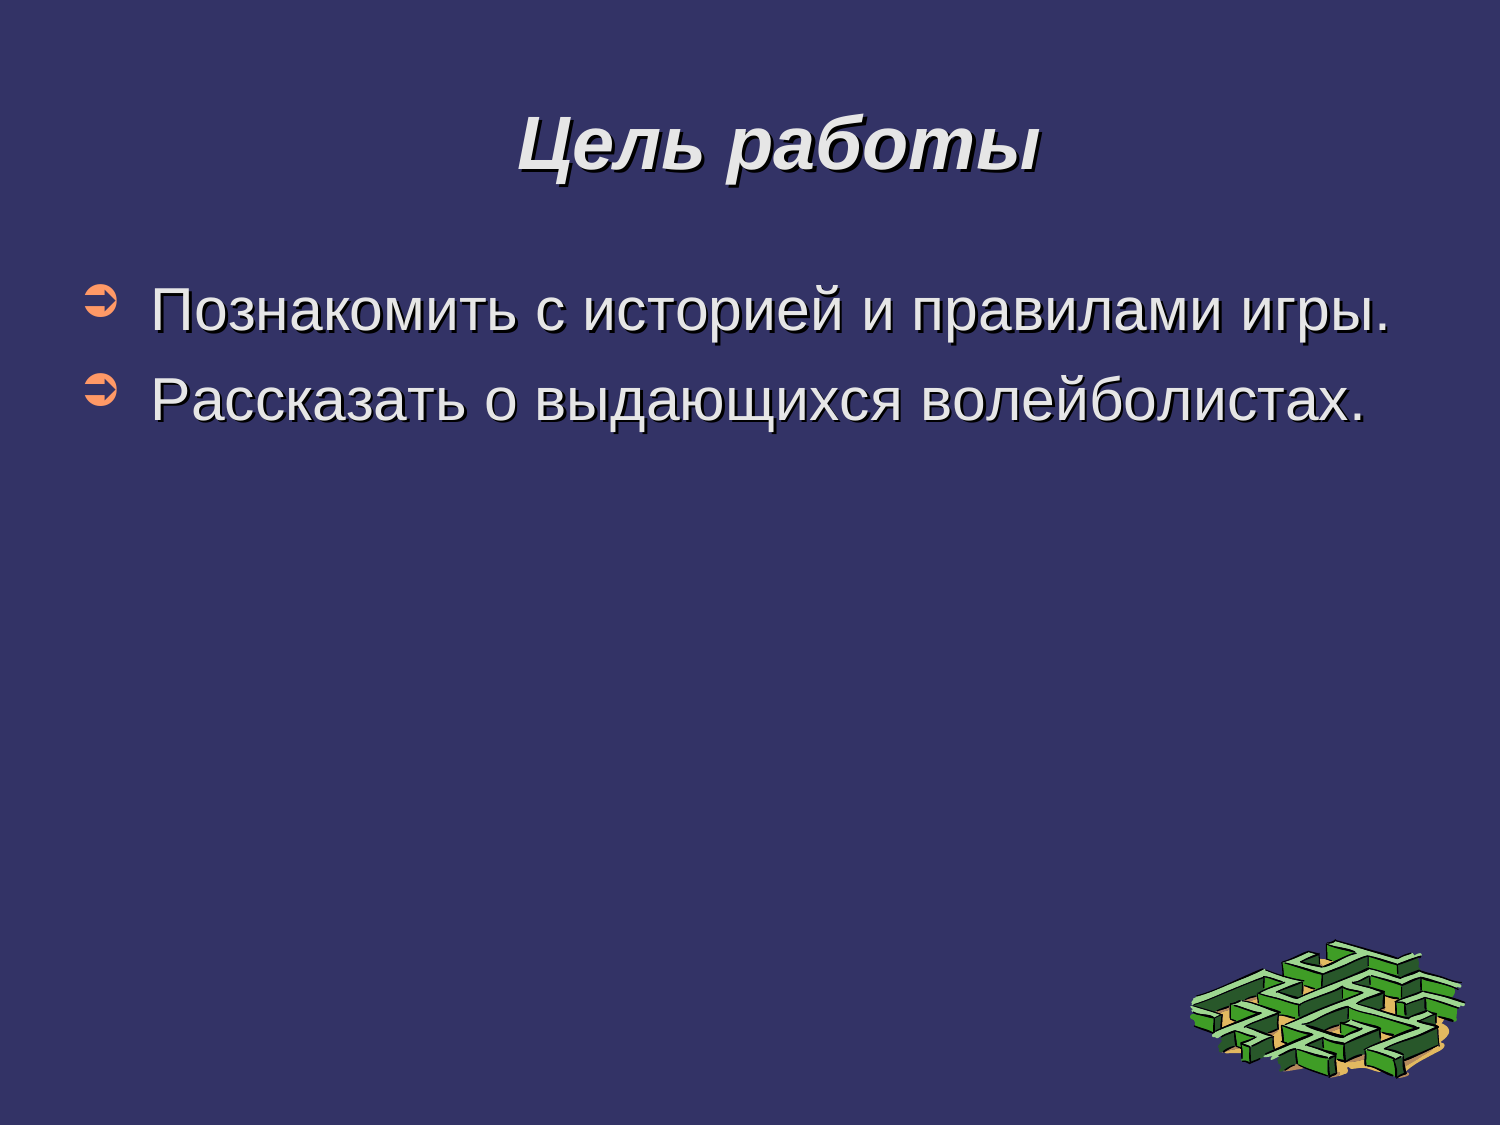

# Цель работы
Познакомить с историей и правилами игры.
Рассказать о выдающихся волейболистах.